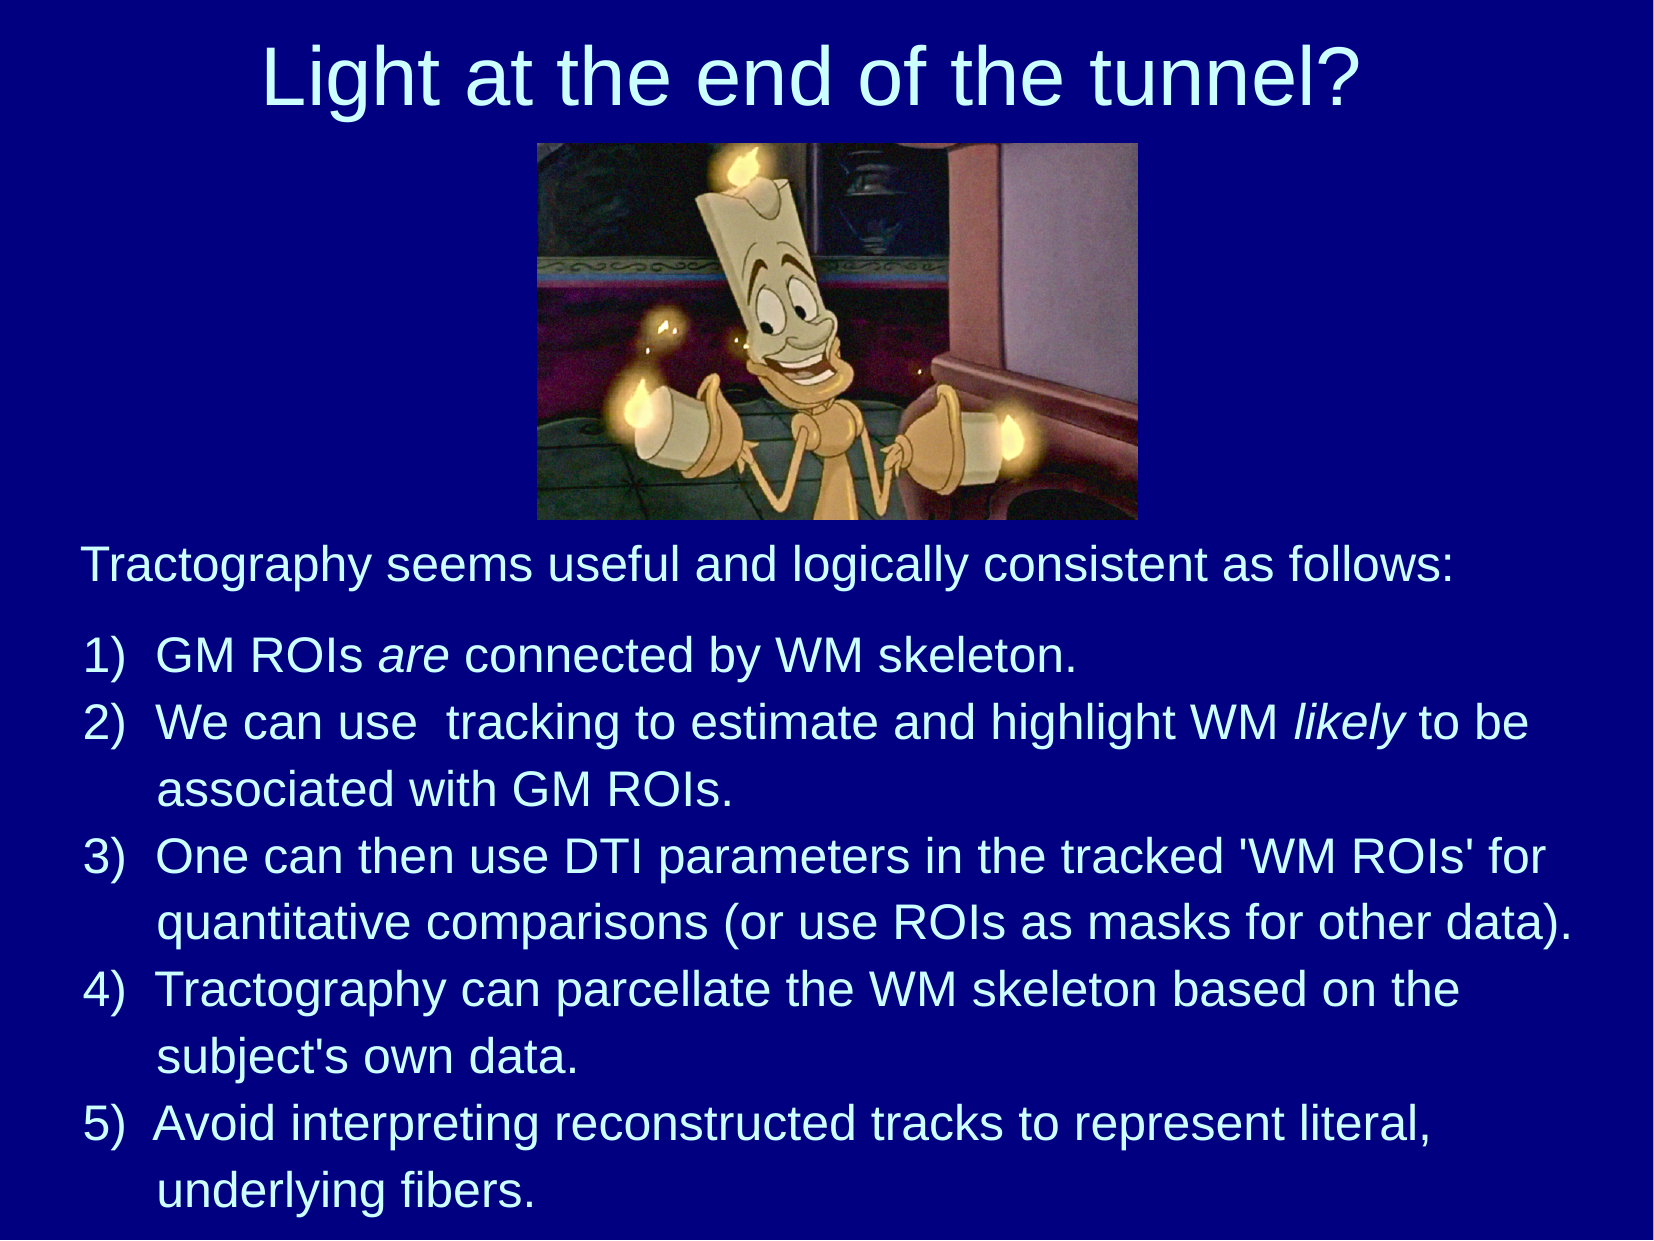

# Light at the end of the tunnel?
Tractography seems useful and logically consistent as follows:
1) GM ROIs are connected by WM skeleton.
2) We can use tracking to estimate and highlight WM likely to be
	associated with GM ROIs.
3) One can then use DTI parameters in the tracked 'WM ROIs' for
	quantitative comparisons (or use ROIs as masks for other data).
4) Tractography can parcellate the WM skeleton based on the
	subject's own data.
5) Avoid interpreting reconstructed tracks to represent literal,
	underlying fibers.